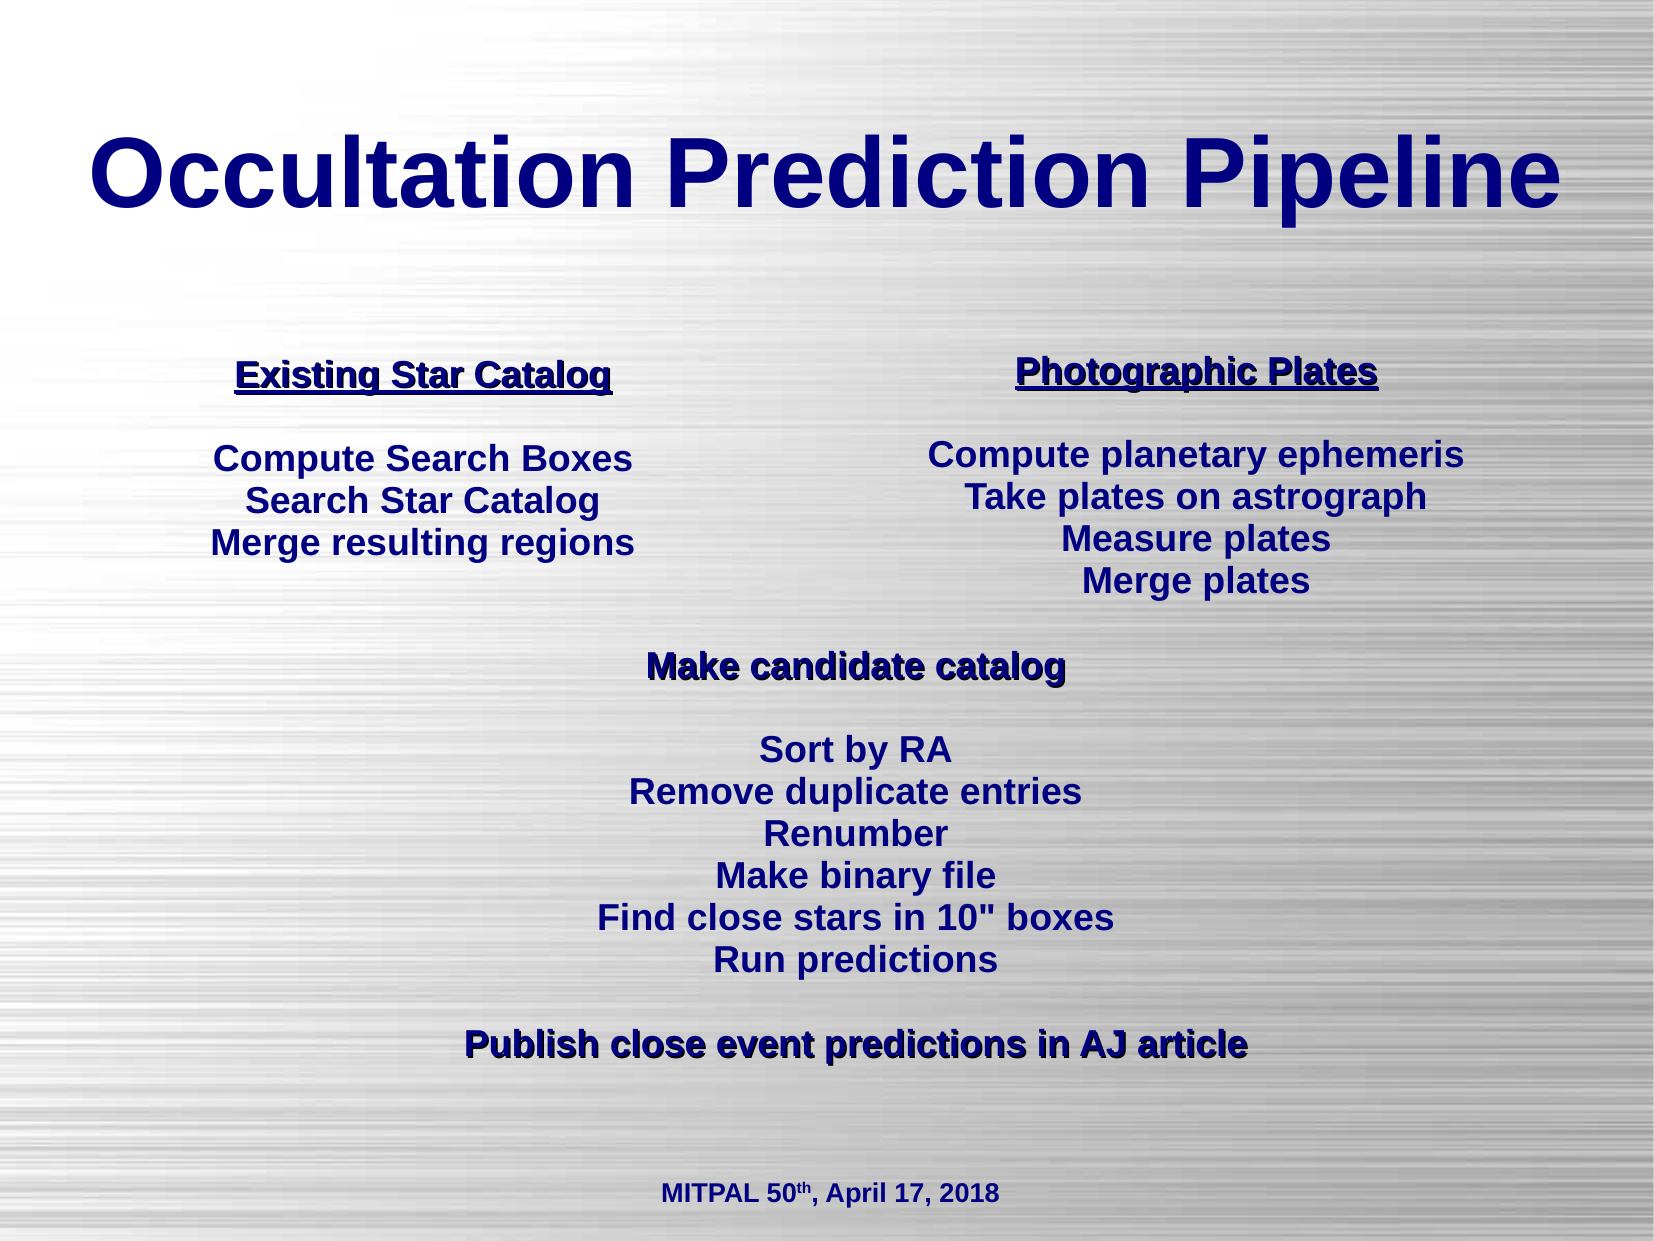

Occultation Prediction Pipeline
Photographic Plates
Compute planetary ephemeris
Take plates on astrograph
Measure plates
Merge plates
Existing Star Catalog
Compute Search Boxes
Search Star Catalog
Merge resulting regions
Make candidate catalog
Sort by RA
Remove duplicate entries
Renumber
Make binary file
Find close stars in 10" boxes
Run predictions
Publish close event predictions in AJ article
MITPAL 50th, April 17, 2018